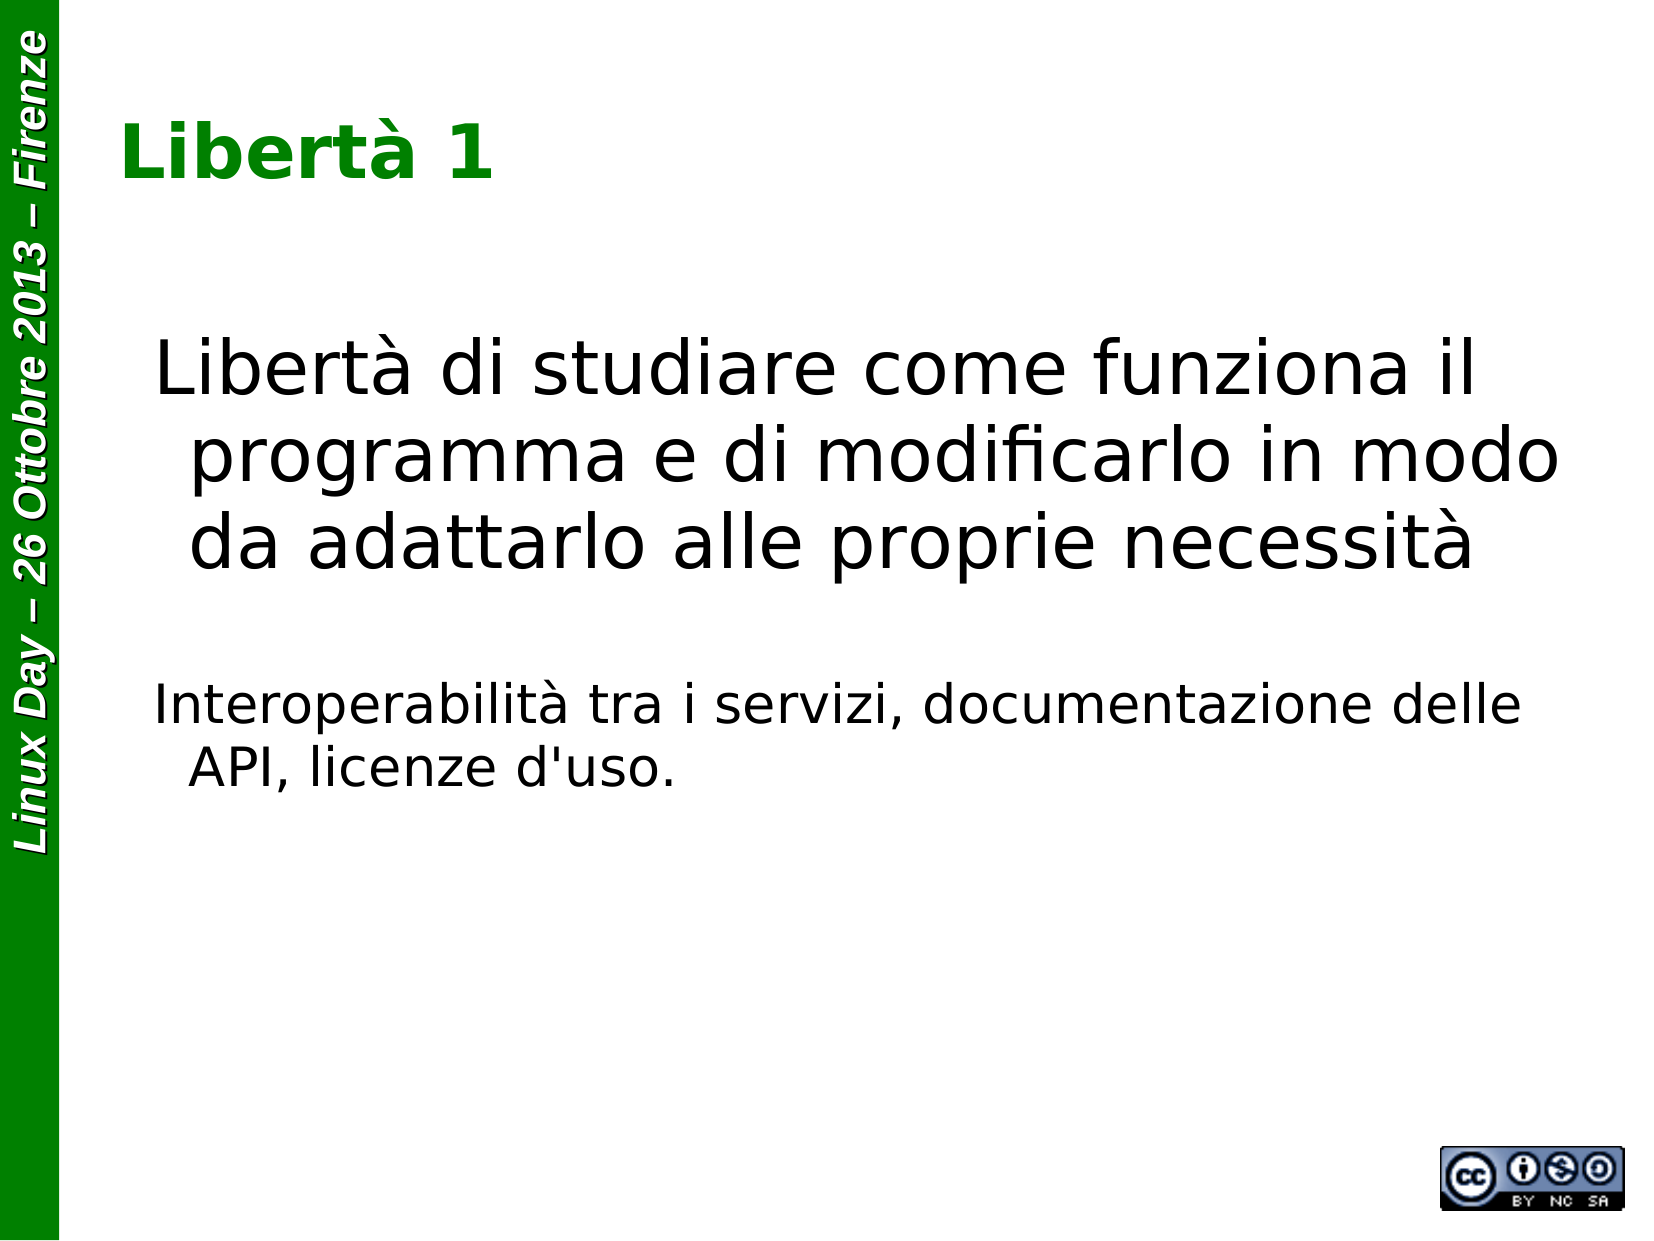

# Libertà 1
Libertà di studiare come funziona il programma e di modificarlo in modo da adattarlo alle proprie necessità
Interoperabilità tra i servizi, documentazione delle API, licenze d'uso.